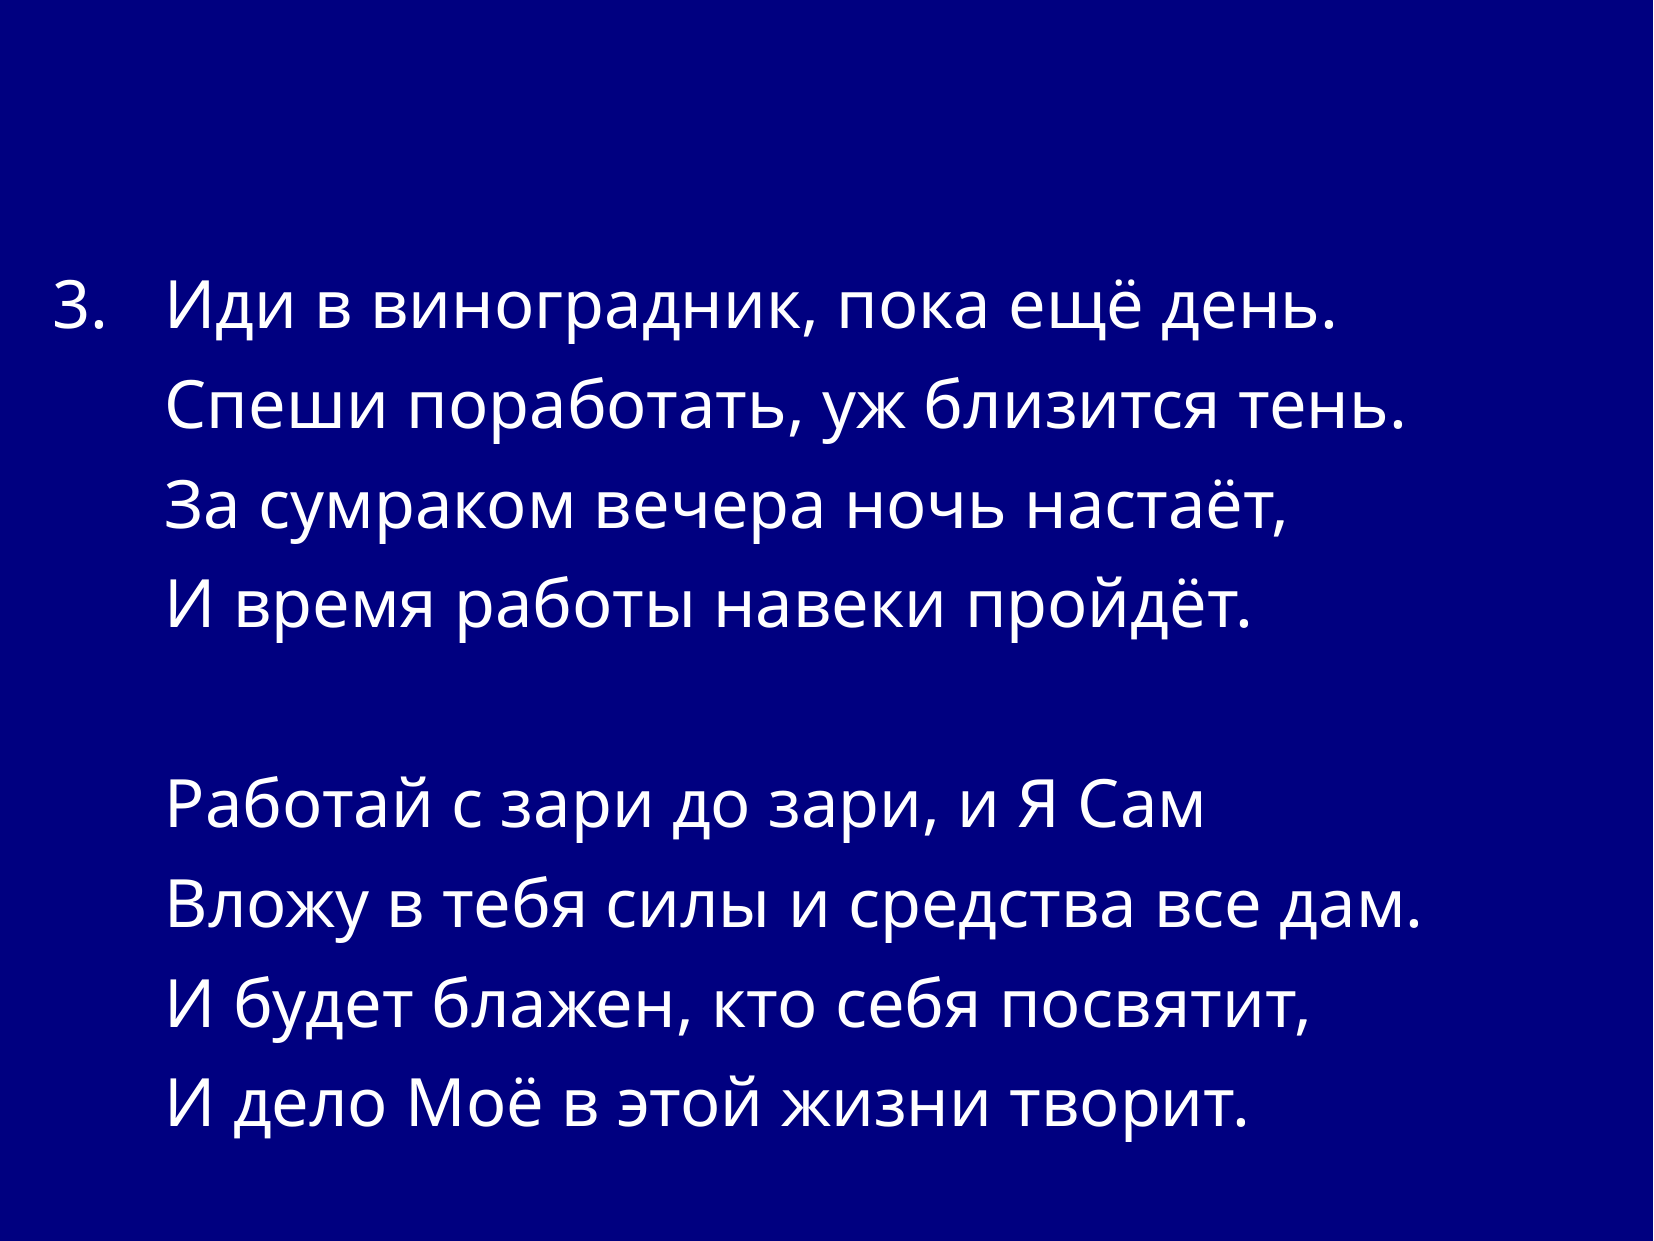

3.	Иди в виноградник, пока ещё день.
	Спеши поработать, уж близится тень.
	За сумраком вечера ночь настаёт,
	И время работы навеки пройдёт.
	Работай с зари до зари, и Я Сам
	Вложу в тебя силы и средства все дам.
	И будет блажен, кто себя посвятит,
	И дело Моё в этой жизни творит.